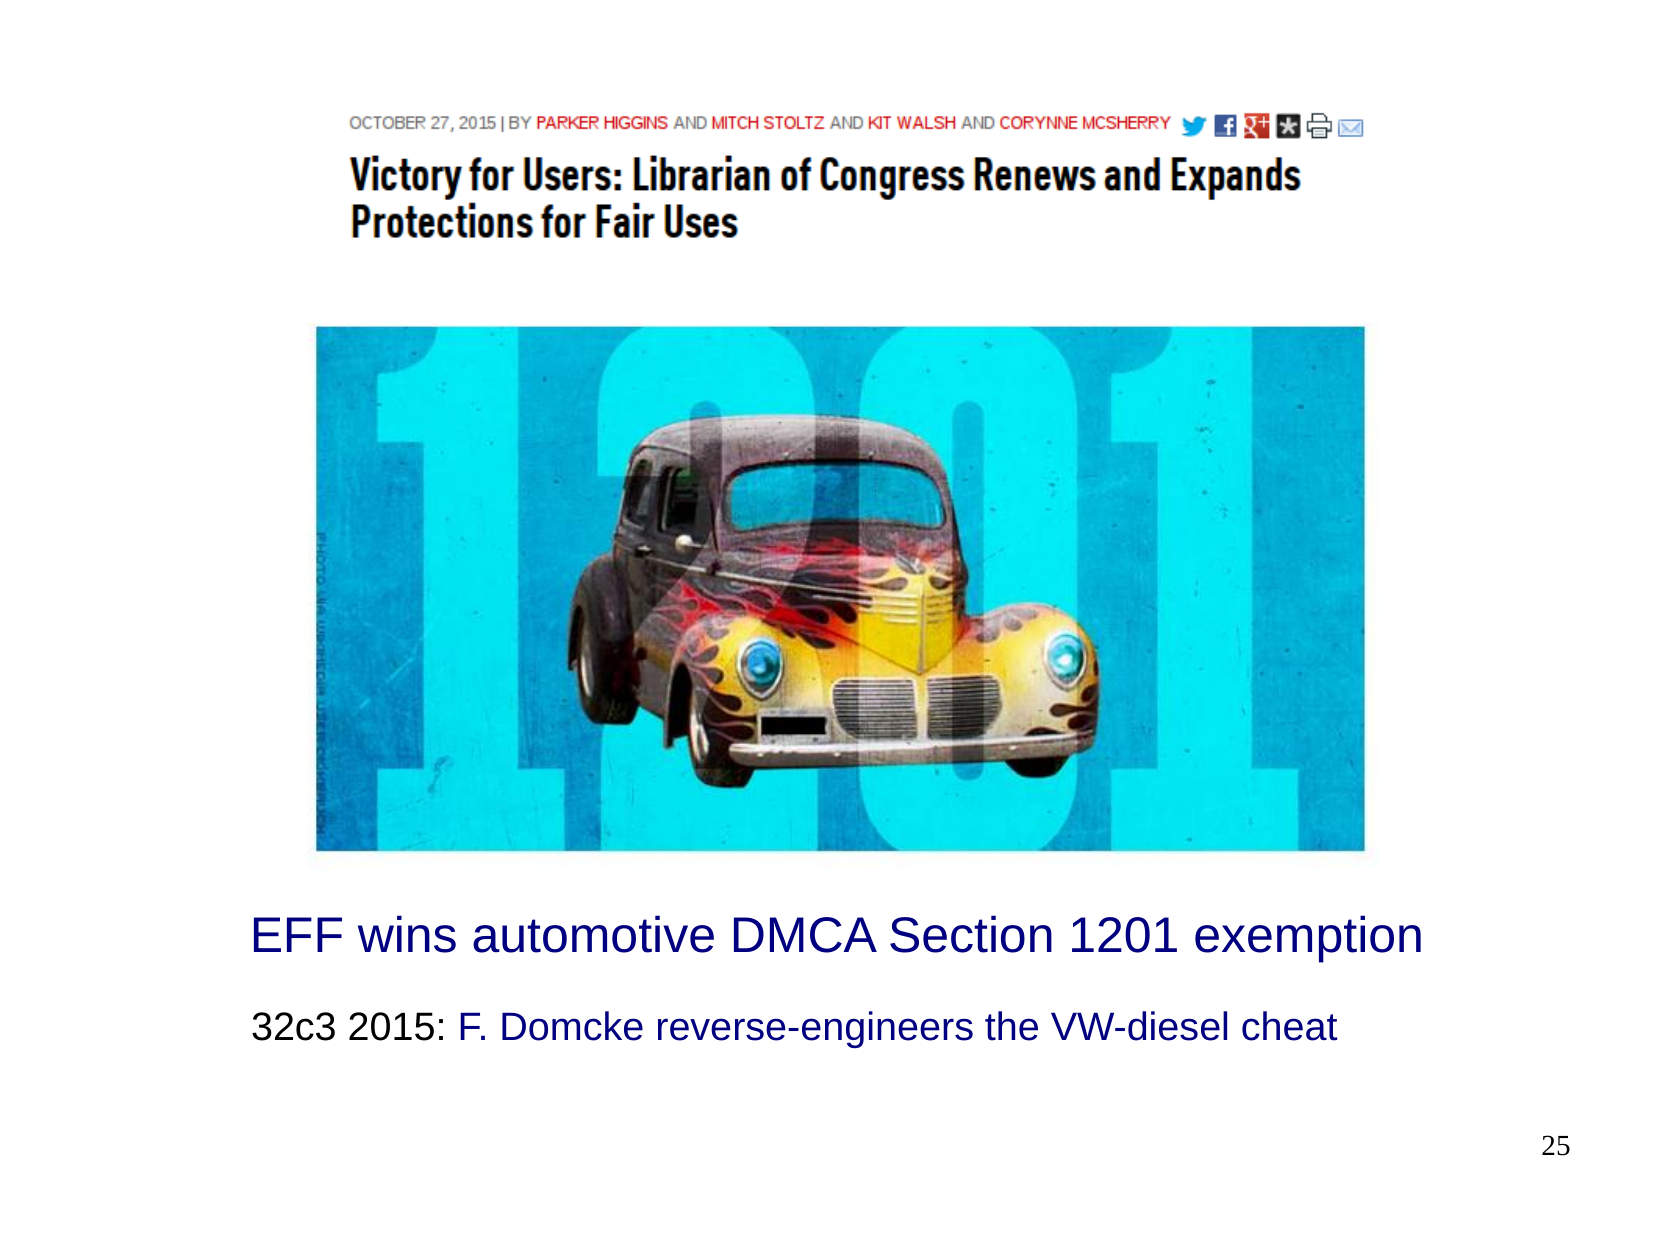

EFF wins automotive DMCA Section 1201 exemption
32c3 2015: F. Domcke reverse-engineers the VW-diesel cheat
25